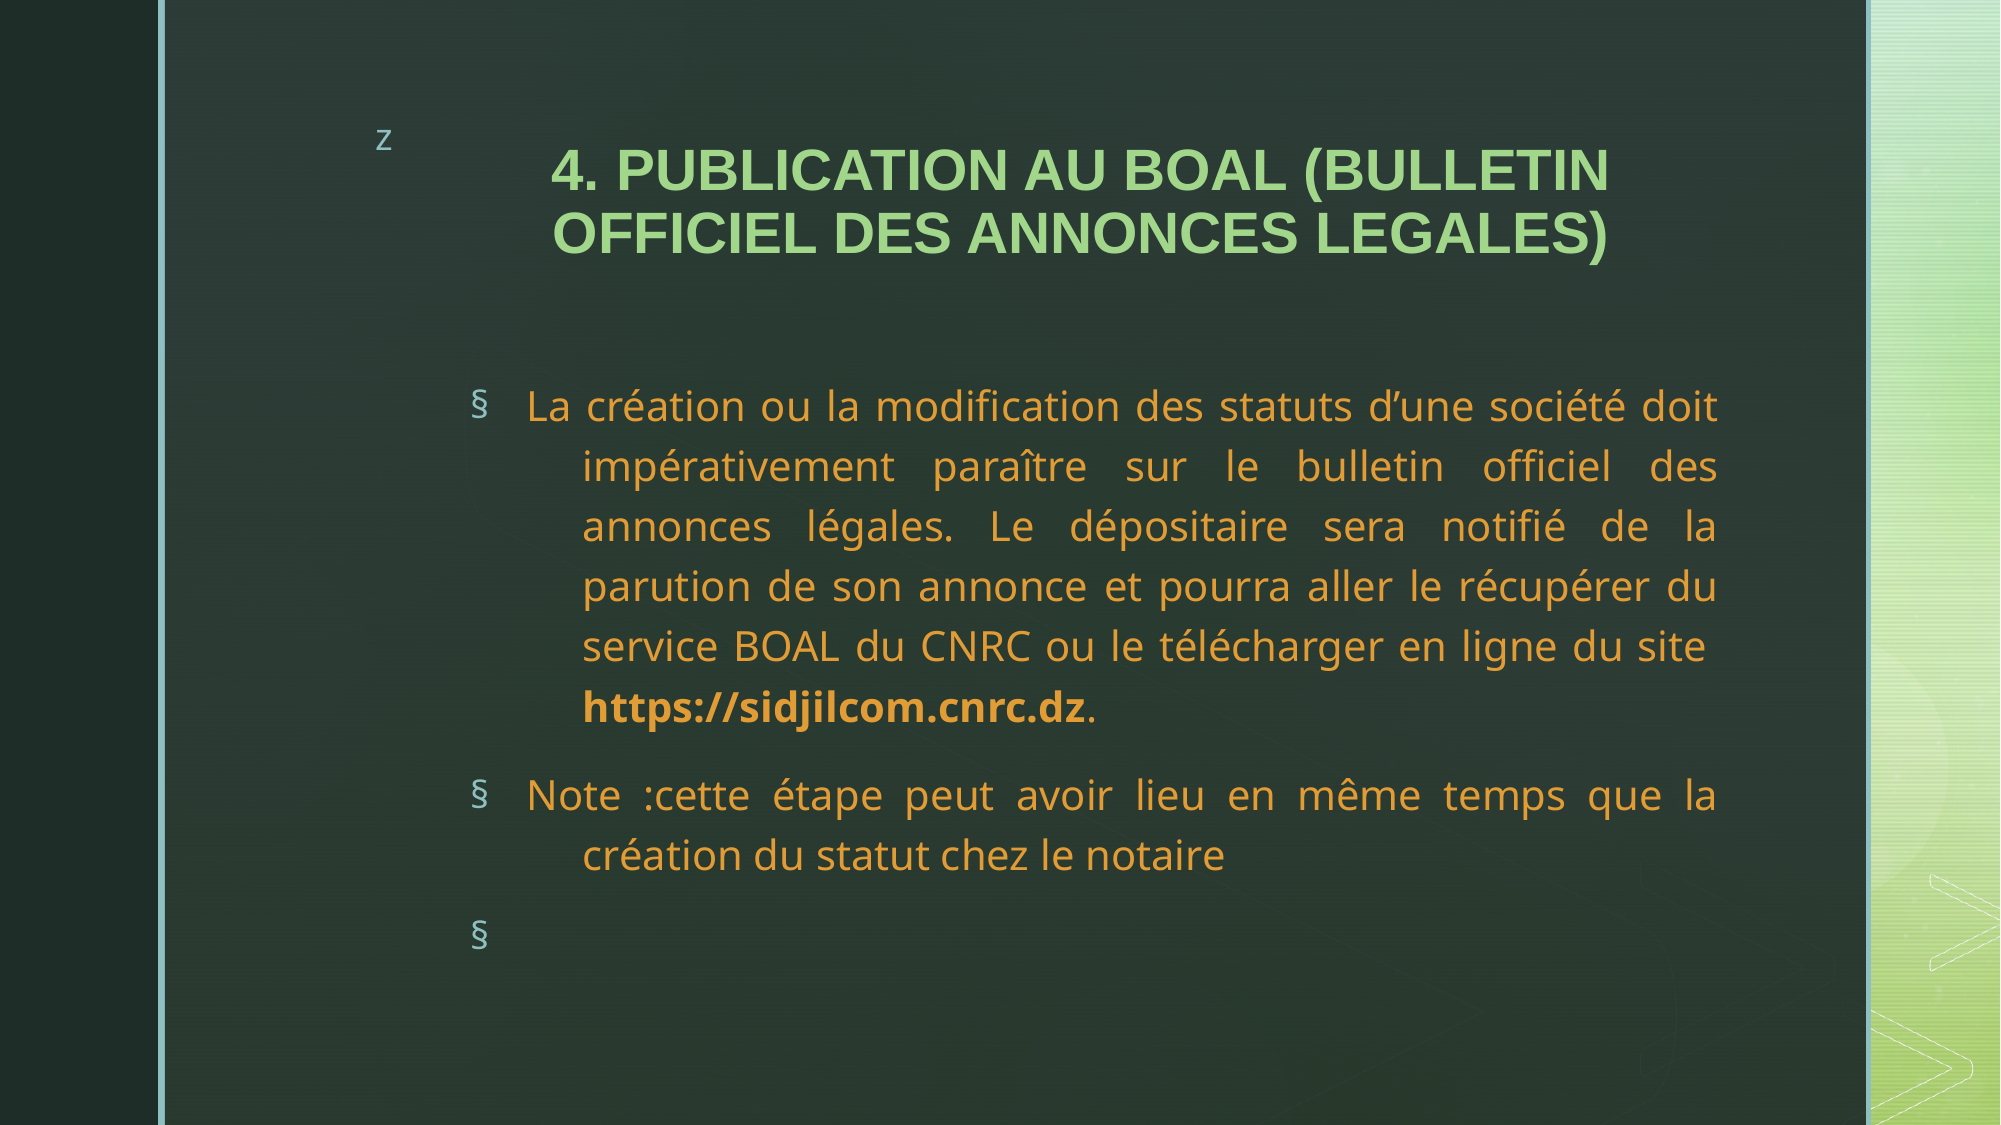

# 4. PUBLICATION AU BOAL (BULLETIN OFFICIEL DES ANNONCES LEGALES)
La création ou la modification des statuts d’une société doit impérativement paraître sur le bulletin officiel des annonces légales. Le dépositaire sera notifié de la parution de son annonce et pourra aller le récupérer du service BOAL du CNRC ou le télécharger en ligne du site https://sidjilcom.cnrc.dz.
Note :cette étape peut avoir lieu en même temps que la création du statut chez le notaire